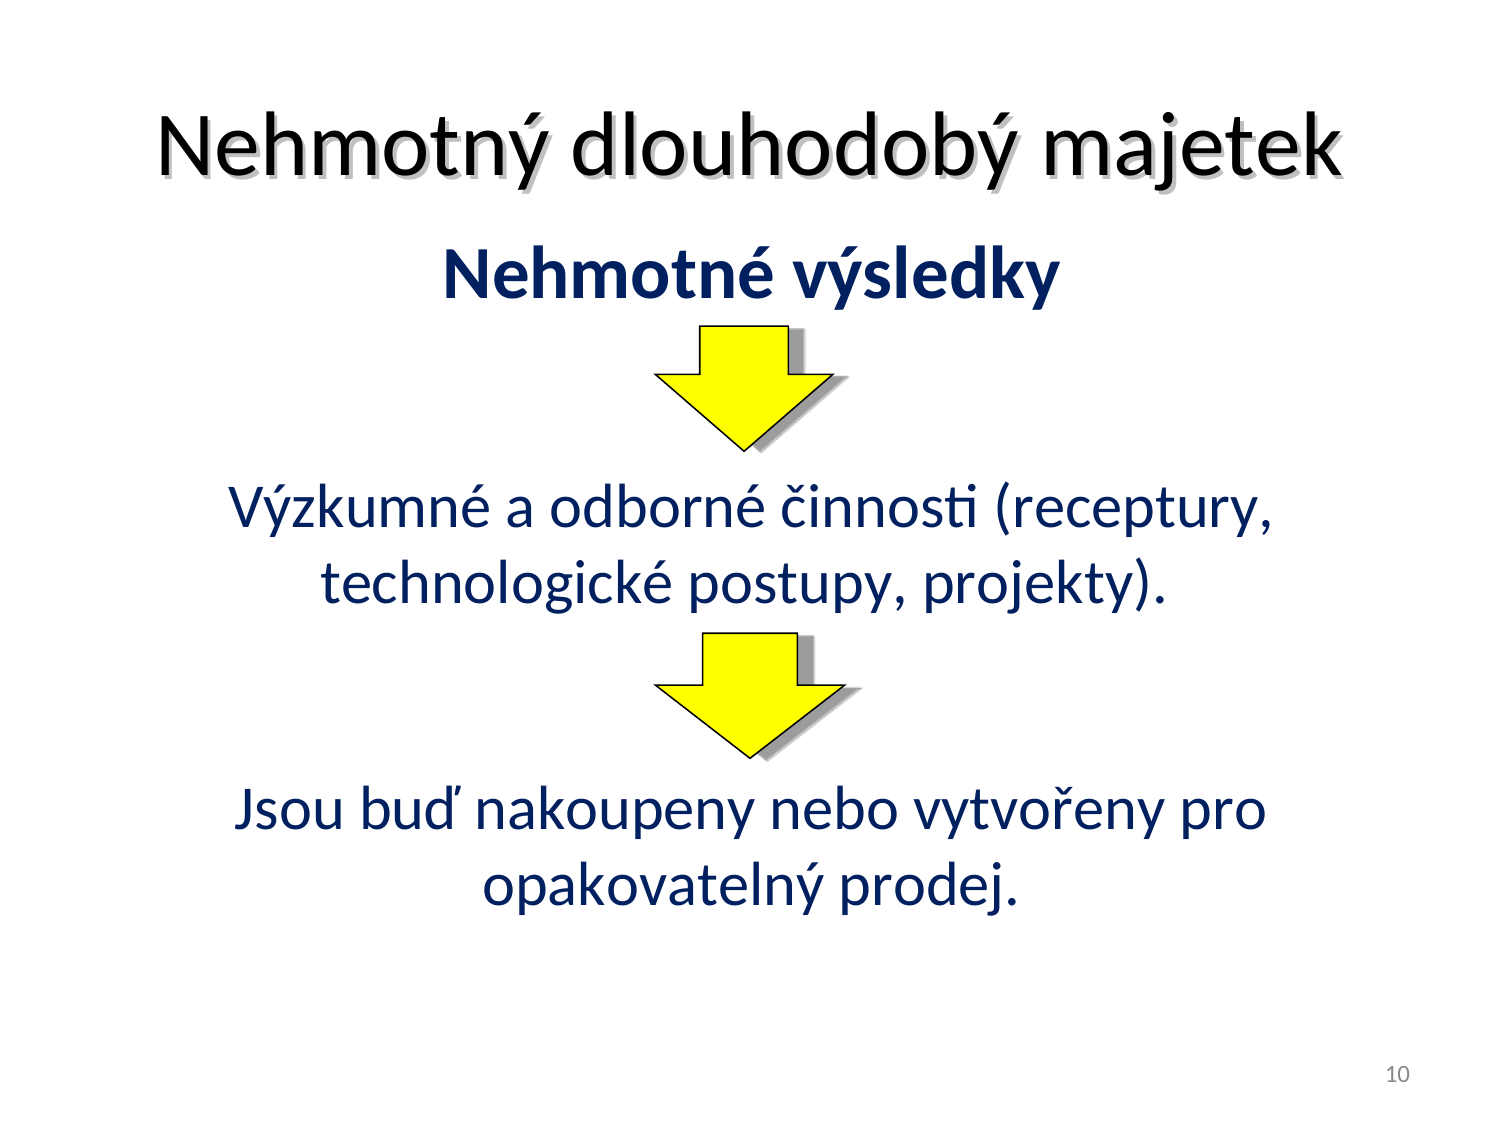

# Nehmotný dlouhodobý majetek
Nehmotné výsledky
Výzkumné a odborné činnosti (receptury,
technologické postupy, projekty).
Jsou buď nakoupeny nebo vytvořeny pro
opakovatelný prodej.